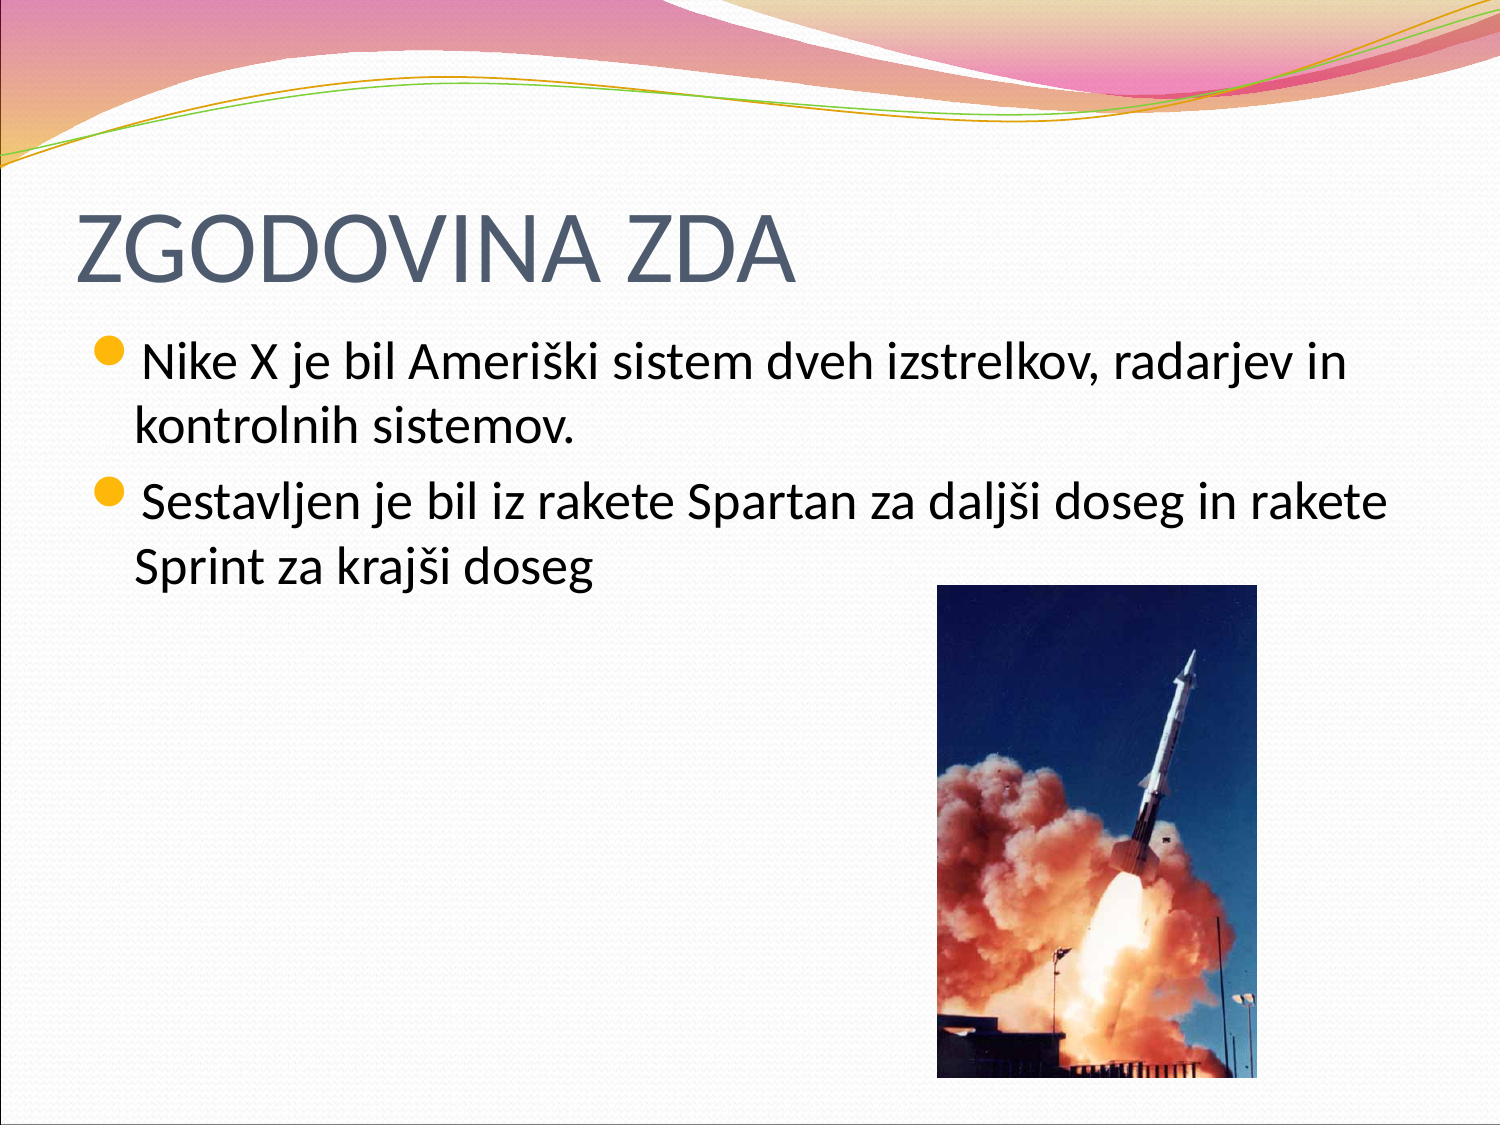

# ZGODOVINA ZDA
Nike X je bil Ameriški sistem dveh izstrelkov, radarjev in kontrolnih sistemov.
Sestavljen je bil iz rakete Spartan za daljši doseg in rakete Sprint za krajši doseg